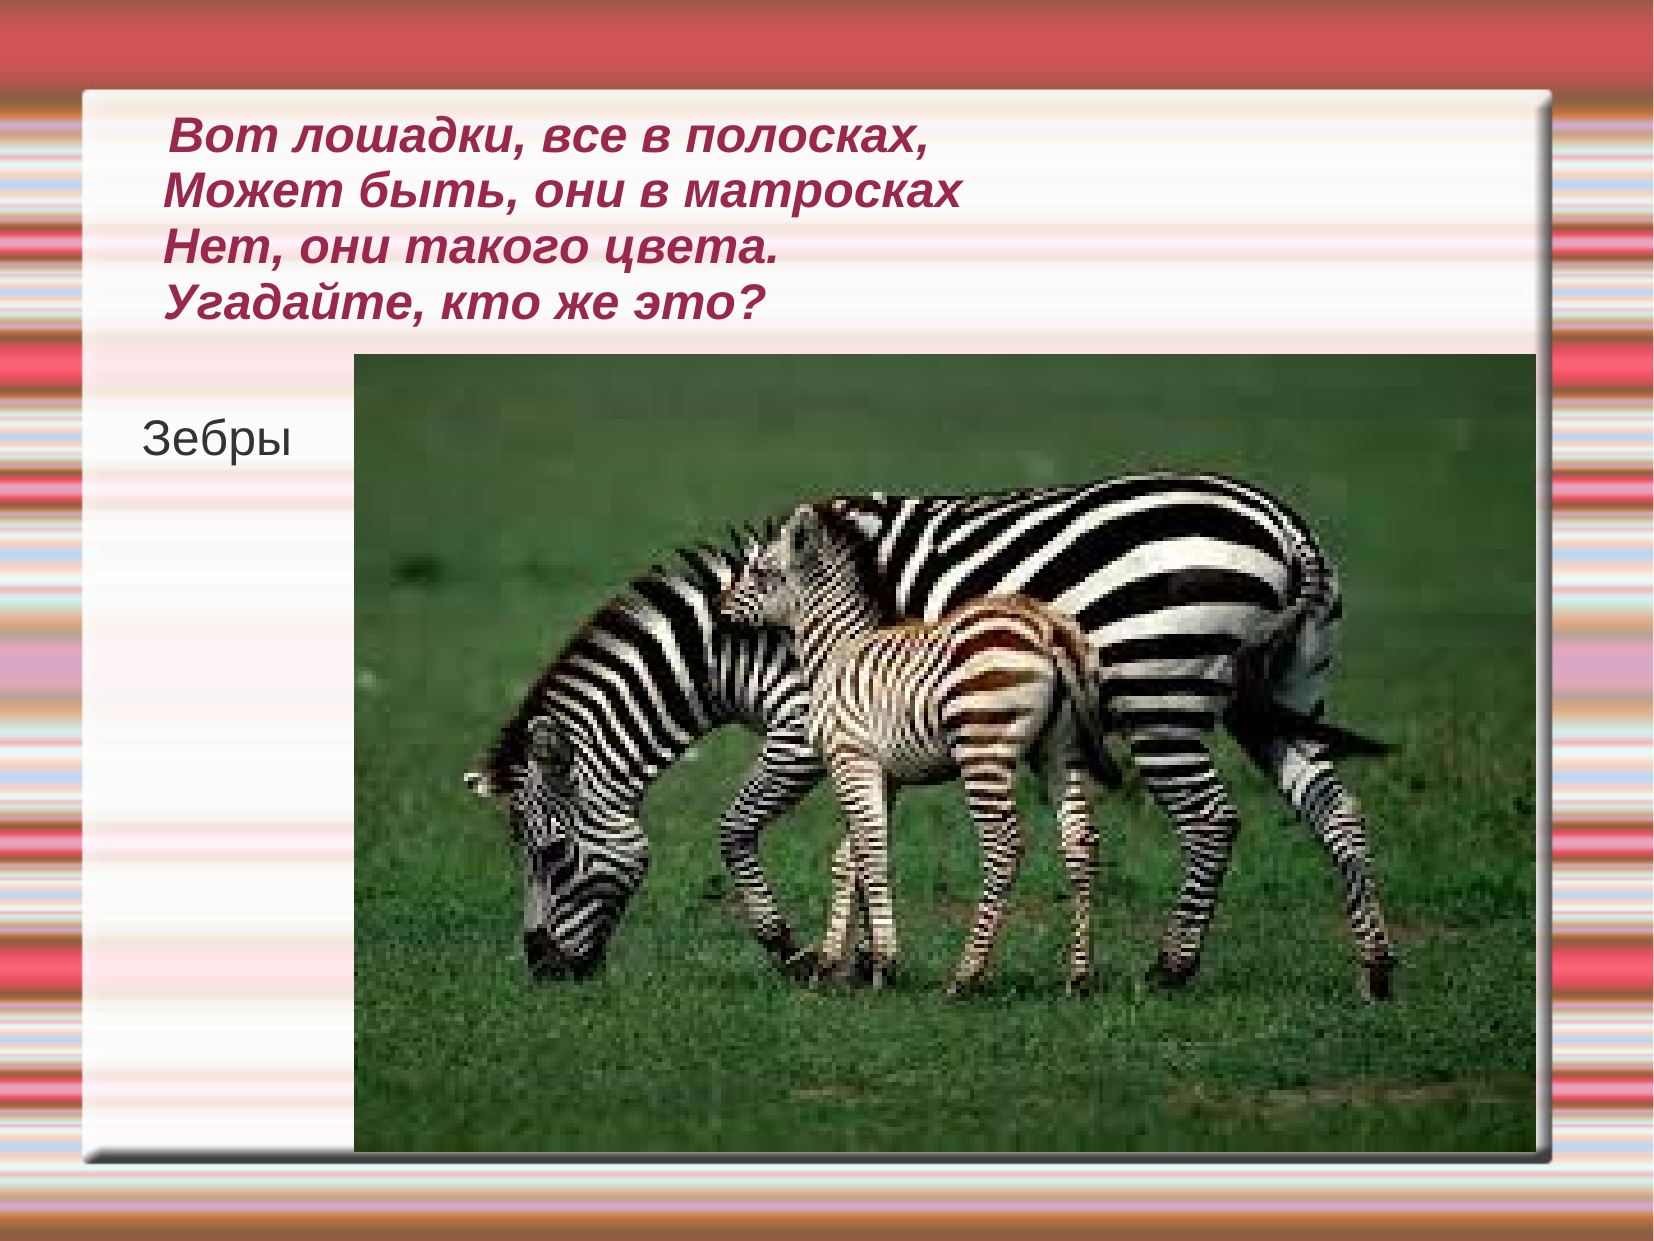

# Вот лошадки, все в полосках, Может быть, они в матросках Нет, они такого цвета. Угадайте, кто же это?
Зебры